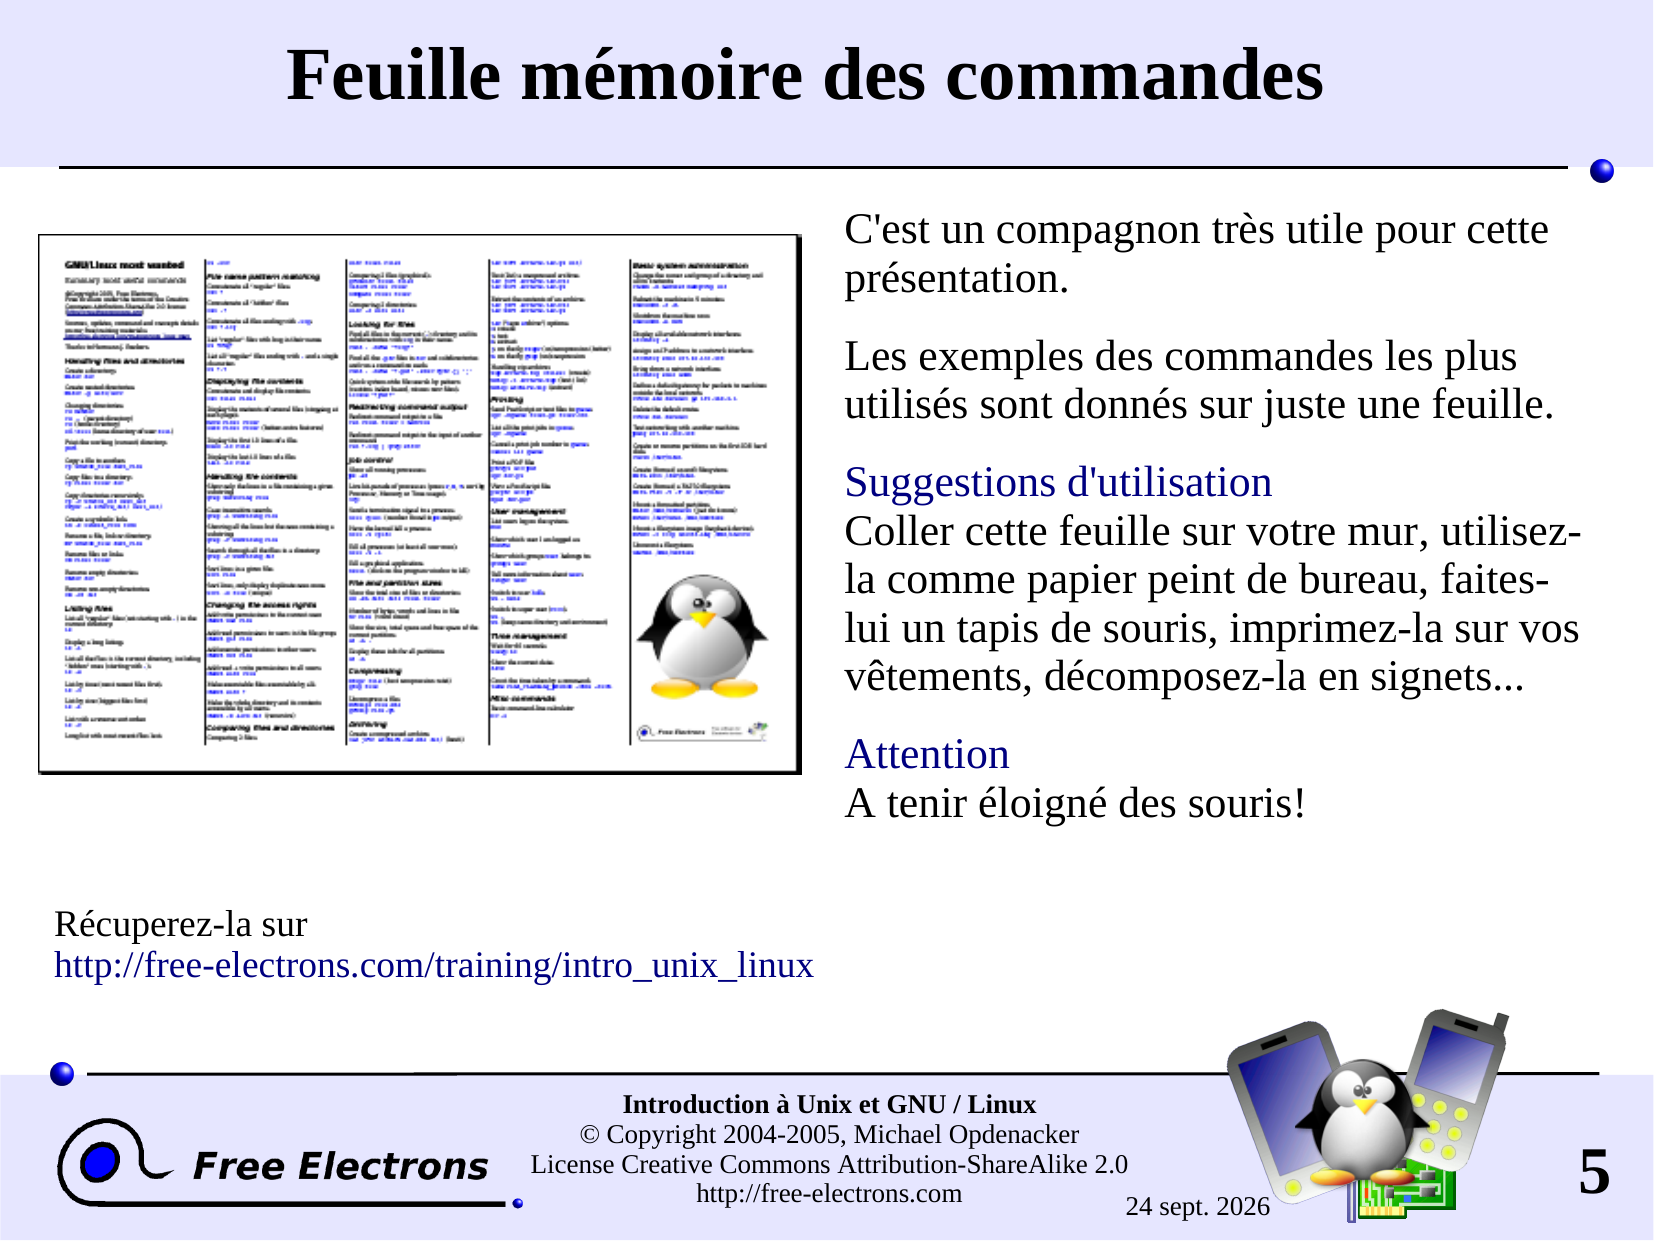

# Feuille mémoire des commandes
C'est un compagnon très utile pour cette présentation.
Les exemples des commandes les plus utilisés sont donnés sur juste une feuille.
Suggestions d'utilisation
Coller cette feuille sur votre mur, utilisez- la comme papier peint de bureau, faites-lui un tapis de souris, imprimez-la sur vos vêtements, décomposez-la en signets...
Attention
A tenir éloigné des souris!
Récuperez-la sur
http://free-electrons.com/training/intro_unix_linux